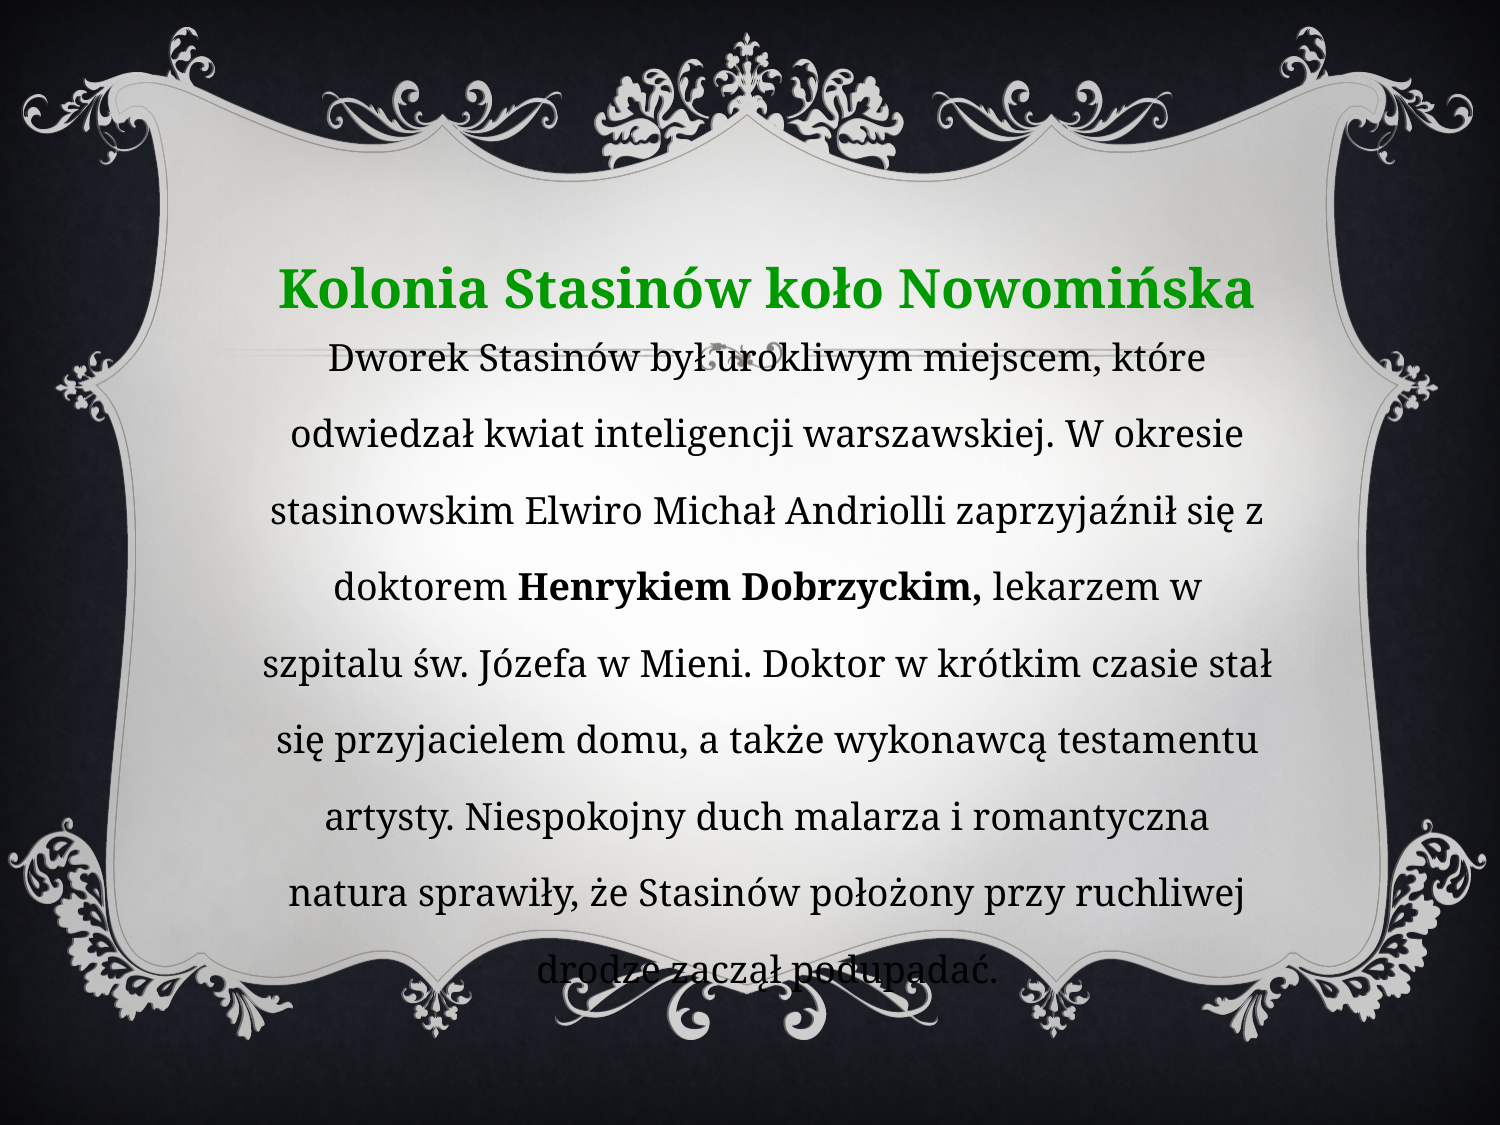

# Kolonia Stasinów koło Nowomińska
Dworek Stasinów był urokliwym miejscem, które odwiedzał kwiat inteligencji warszawskiej. W okresie stasinowskim Elwiro Michał Andriolli zaprzyjaźnił się z doktorem Henrykiem Dobrzyckim, lekarzem w szpitalu św. Józefa w Mieni. Doktor w krótkim czasie stał się przyjacielem domu, a także wykonawcą testamentu artysty. Niespokojny duch malarza i romantyczna natura sprawiły, że Stasinów położony przy ruchliwej drodze zaczął podupadać.